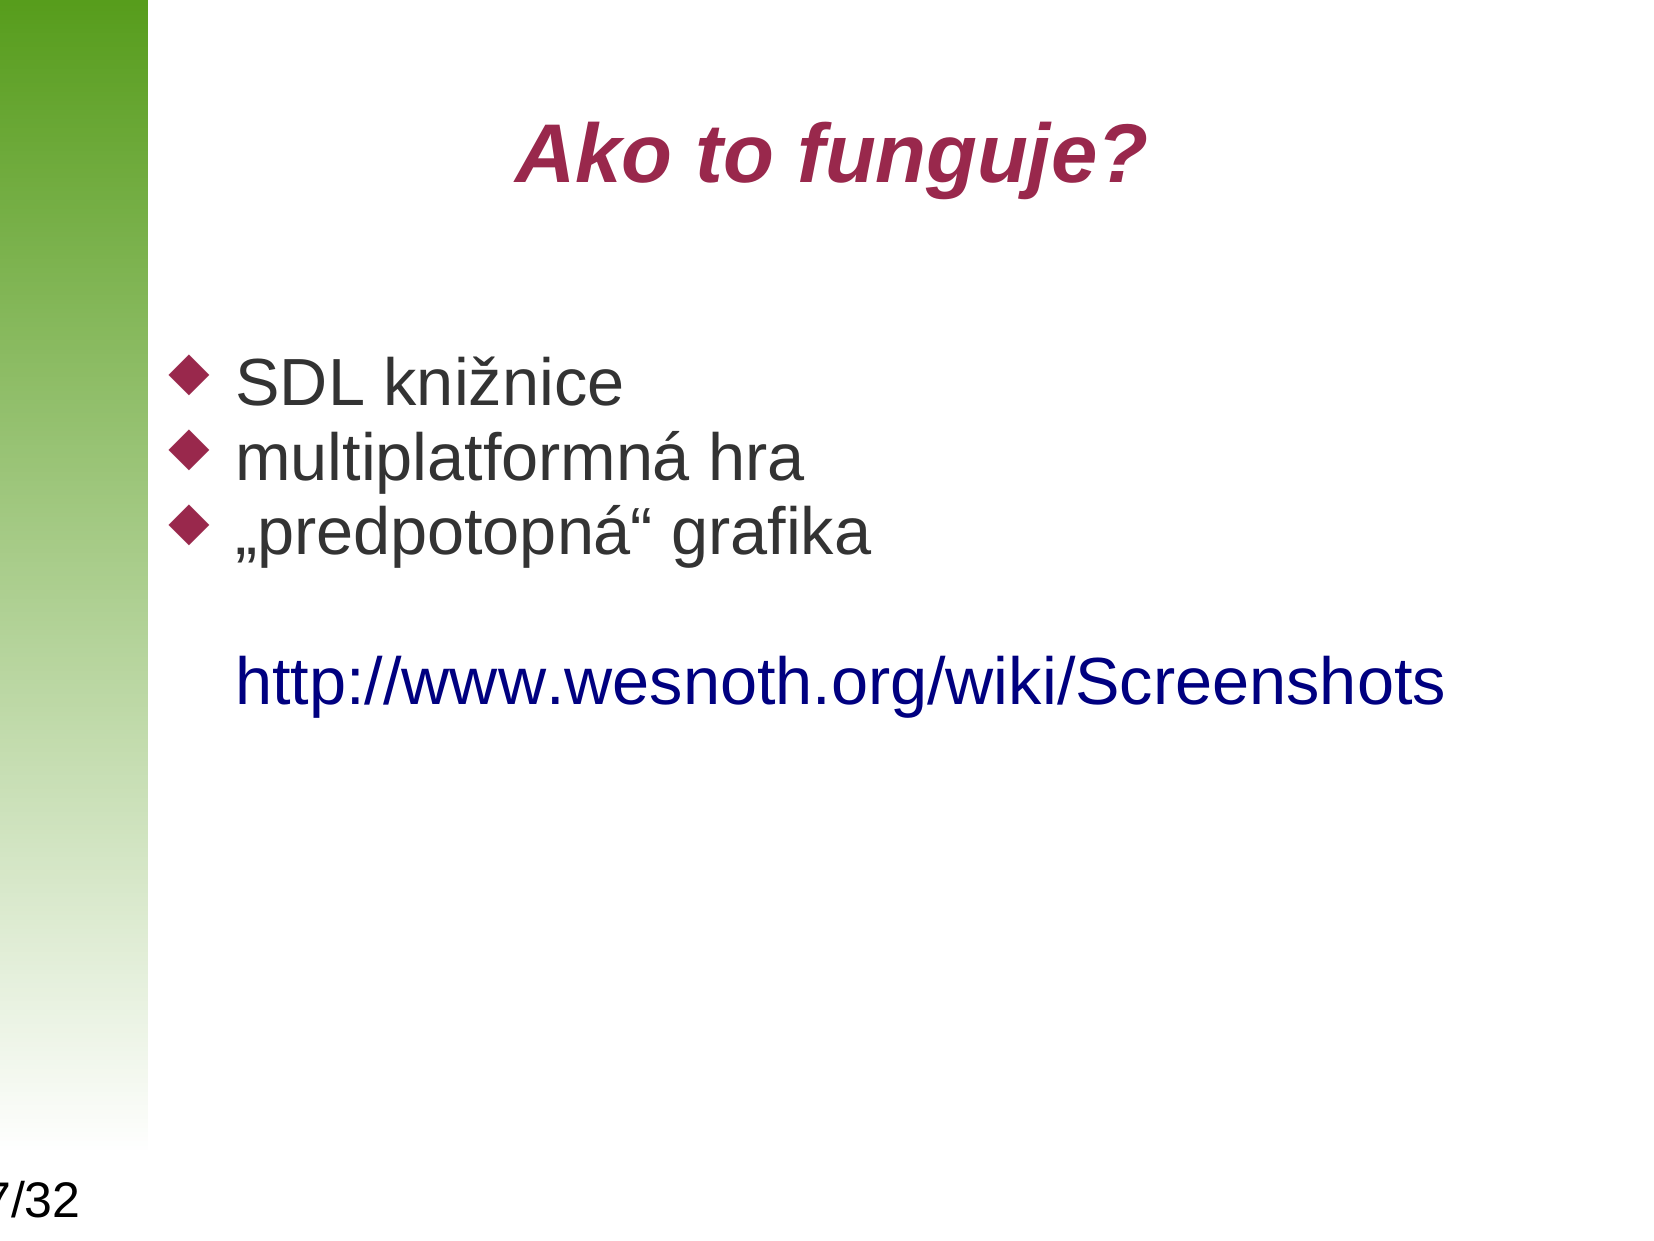

# Ako to funguje?
SDL knižnice
multiplatformná hra
„predpotopná“ grafika
http://www.wesnoth.org/wiki/Screenshots